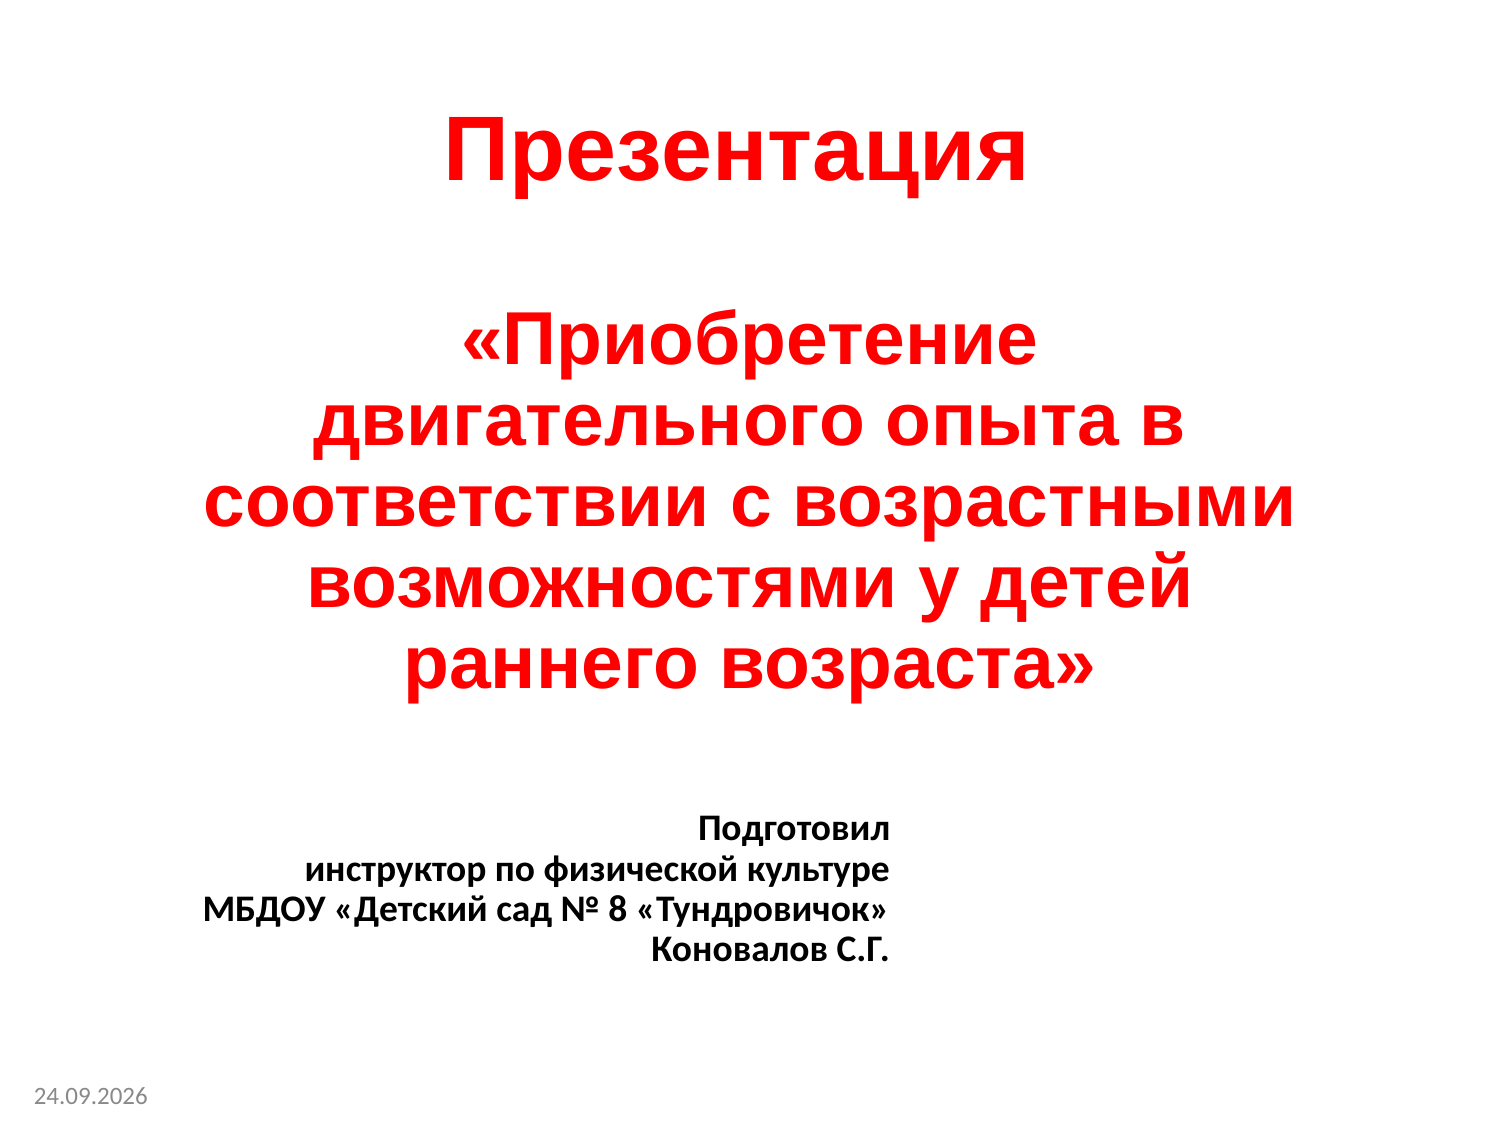

# Презентация «Приобретение двигательного опыта в соответствии с возрастными возможностями у детей раннего возраста»
Подготовил
инструктор по физической культуре
МБДОУ «Детский сад № 8 «Тундровичок»
Коновалов С.Г.